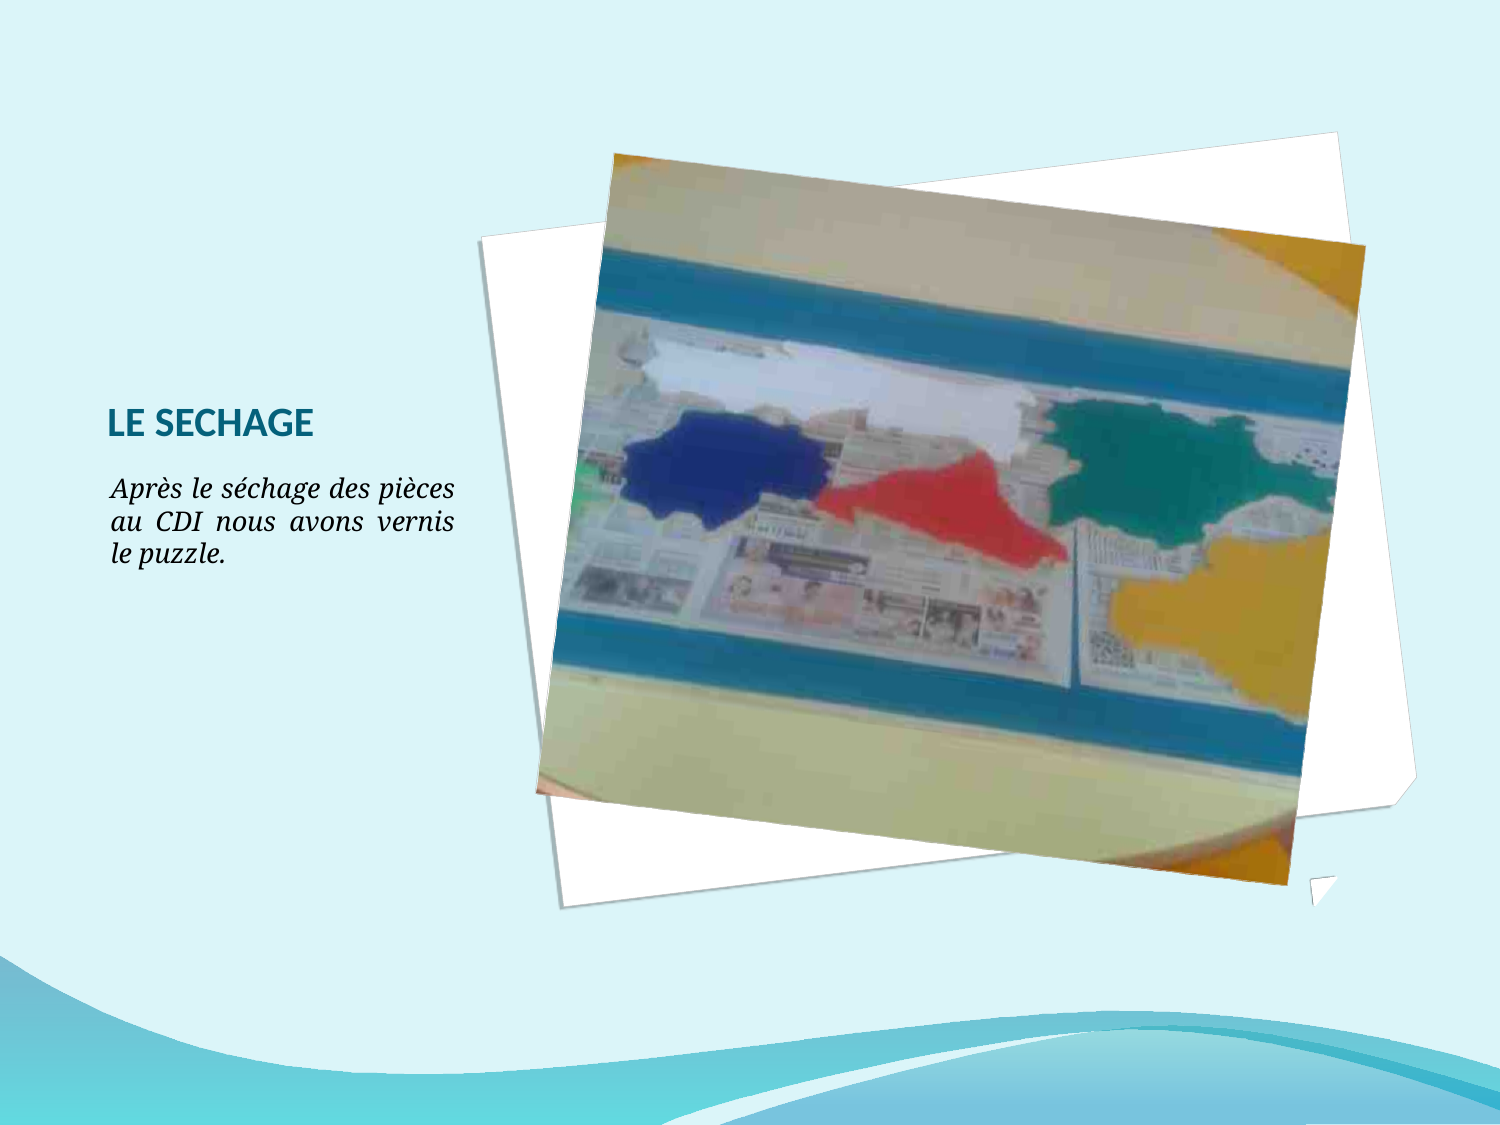

# LE SECHAGE
Après le séchage des pièces au CDI nous avons vernis le puzzle.